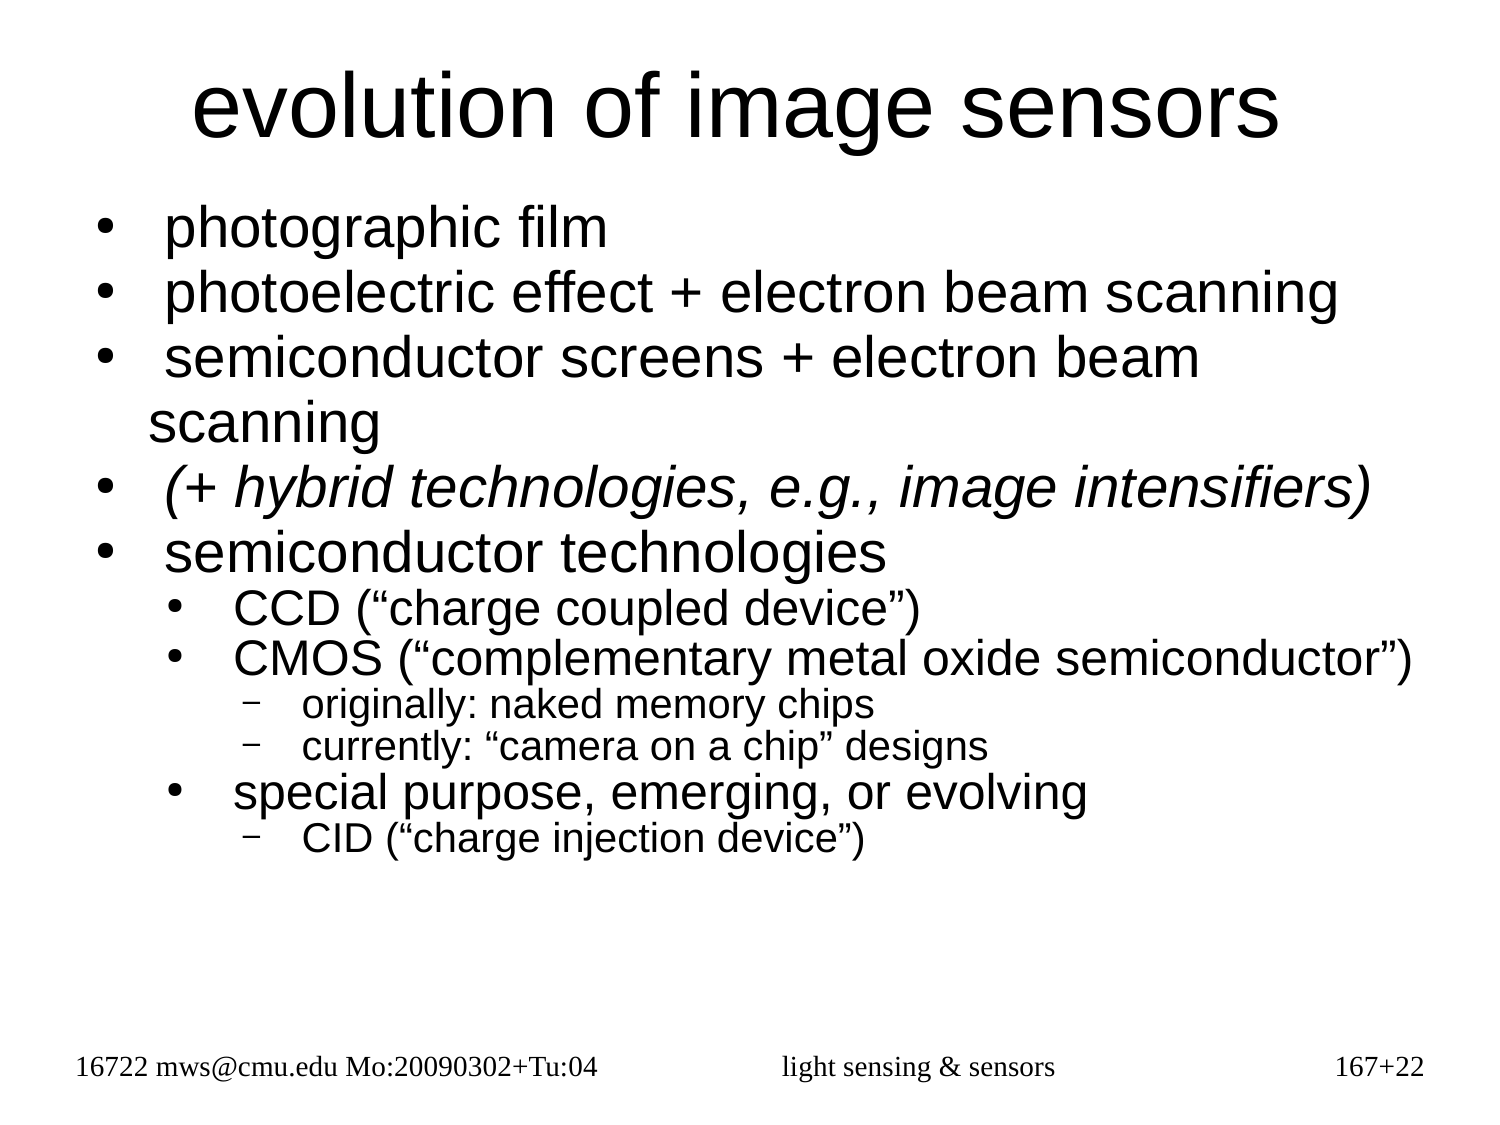

# evolution of image sensors
 photographic film
 photoelectric effect + electron beam scanning
 semiconductor screens + electron beam scanning
 (+ hybrid technologies, e.g., image intensifiers)
 semiconductor technologies
 CCD (“charge coupled device”)
 CMOS (“complementary metal oxide semiconductor”)
 originally: naked memory chips
 currently: “camera on a chip” designs
 special purpose, emerging, or evolving
 CID (“charge injection device”)
16722 mws@cmu.edu Mo:20090302+Tu:04
light sensing & sensors
22